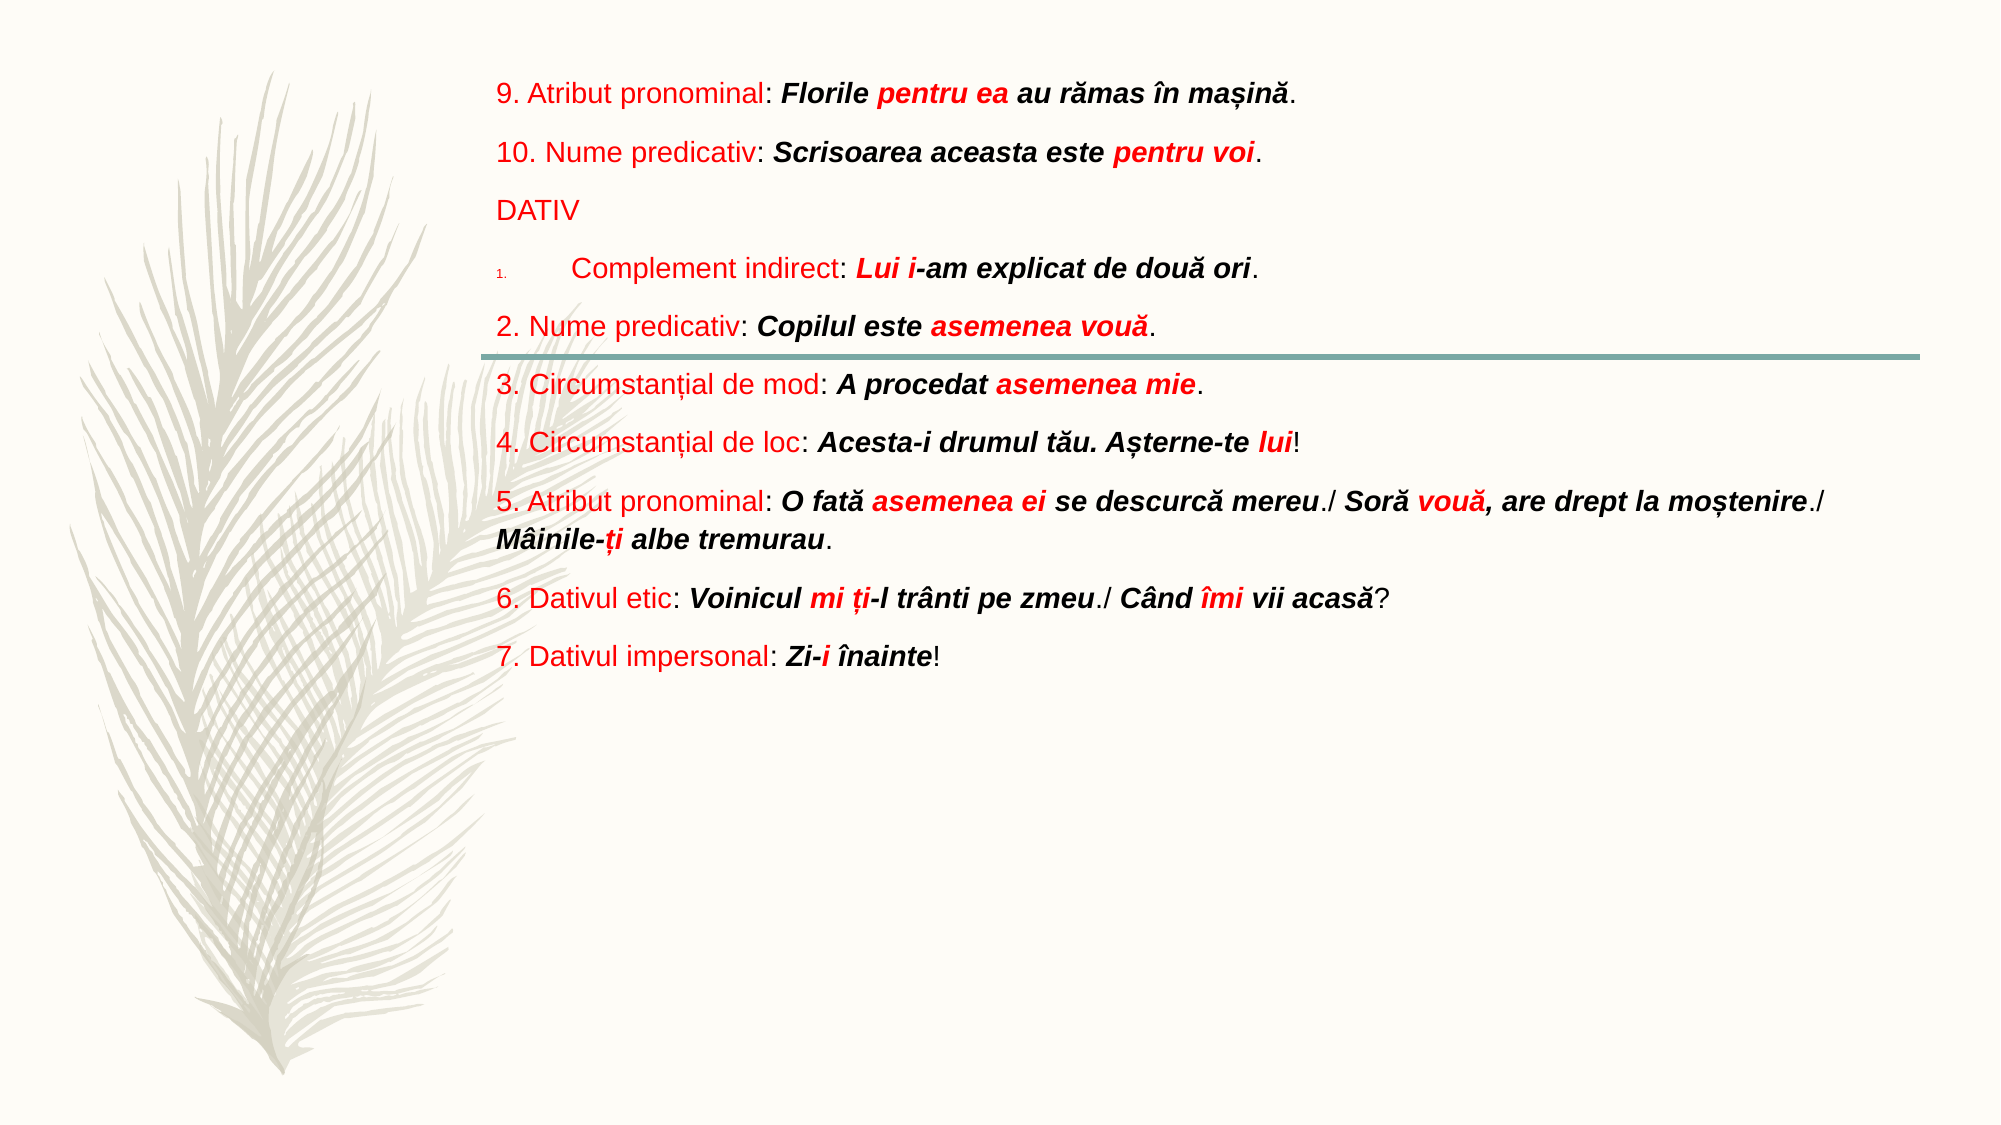

# 9. Atribut pronominal: Florile pentru ea au rămas în mașină.
10. Nume predicativ: Scrisoarea aceasta este pentru voi.
DATIV
Complement indirect: Lui i-am explicat de două ori.
2. Nume predicativ: Copilul este asemenea vouă.
3. Circumstanțial de mod: A procedat asemenea mie.
4. Circumstanțial de loc: Acesta-i drumul tău. Așterne-te lui!
5. Atribut pronominal: O fată asemenea ei se descurcă mereu./ Soră vouă, are drept la moștenire./ Mâinile-ți albe tremurau.
6. Dativul etic: Voinicul mi ți-l trânti pe zmeu./ Când îmi vii acasă?
7. Dativul impersonal: Zi-i înainte!